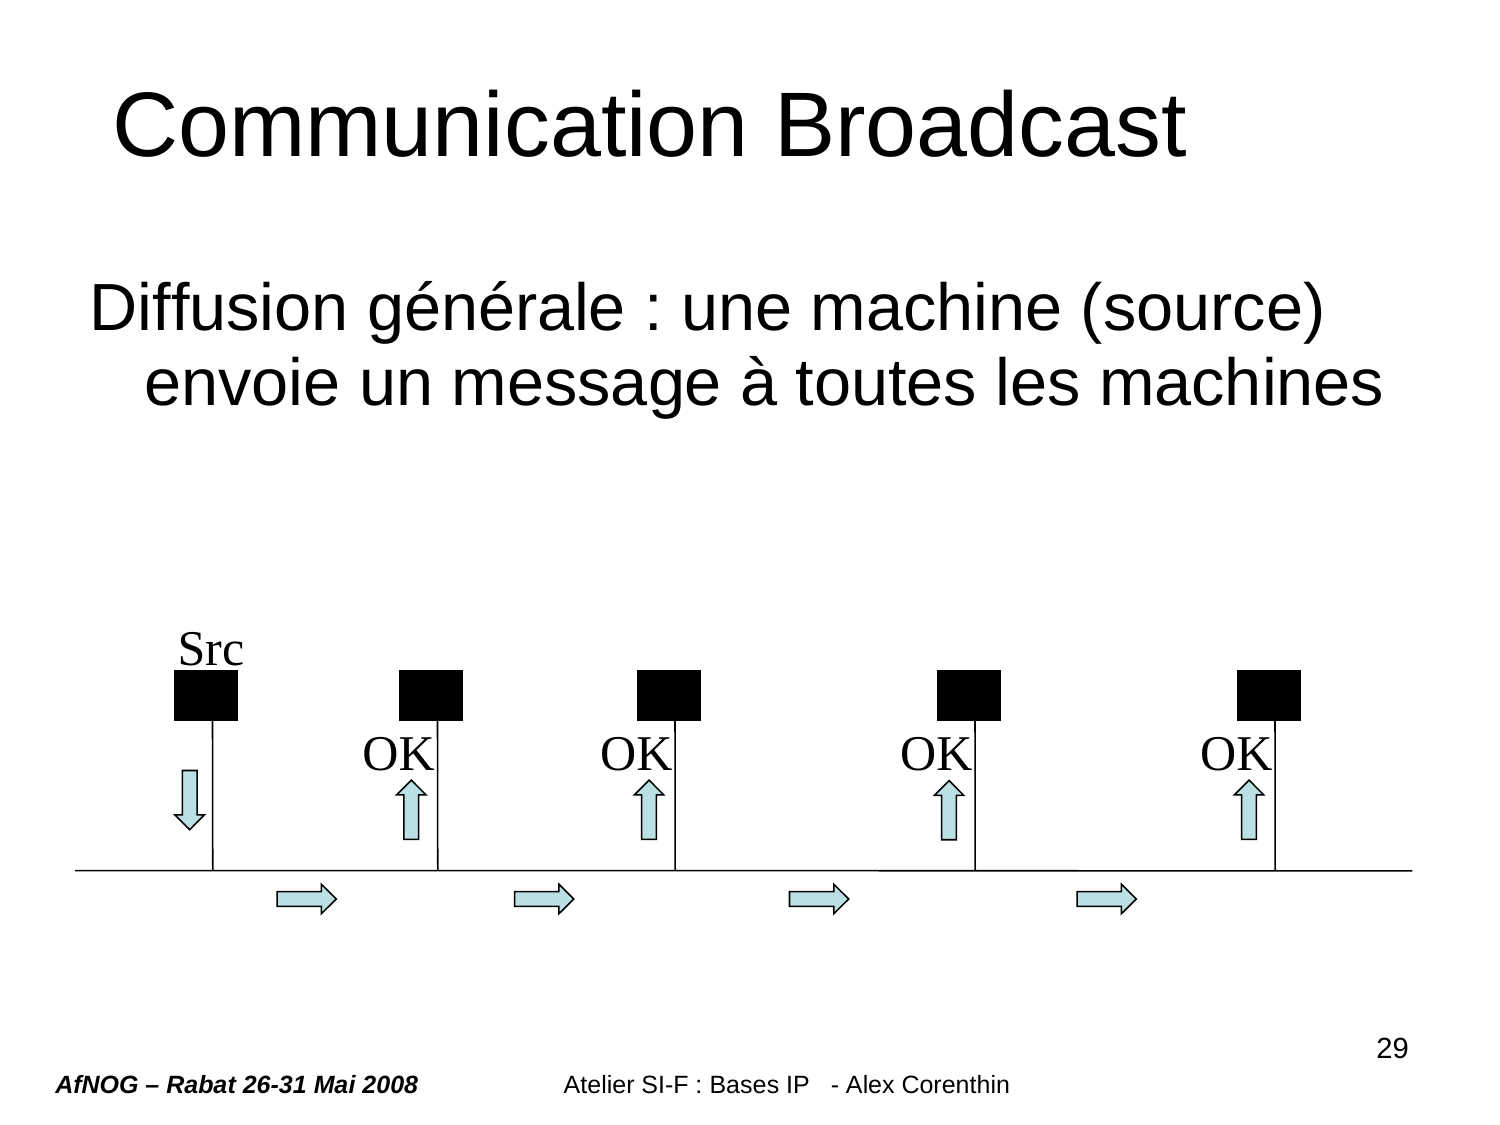

# Communication Broadcast
Diffusion générale : une machine (source) envoie un message à toutes les machines
Src
OK
OK
OK
OK
29